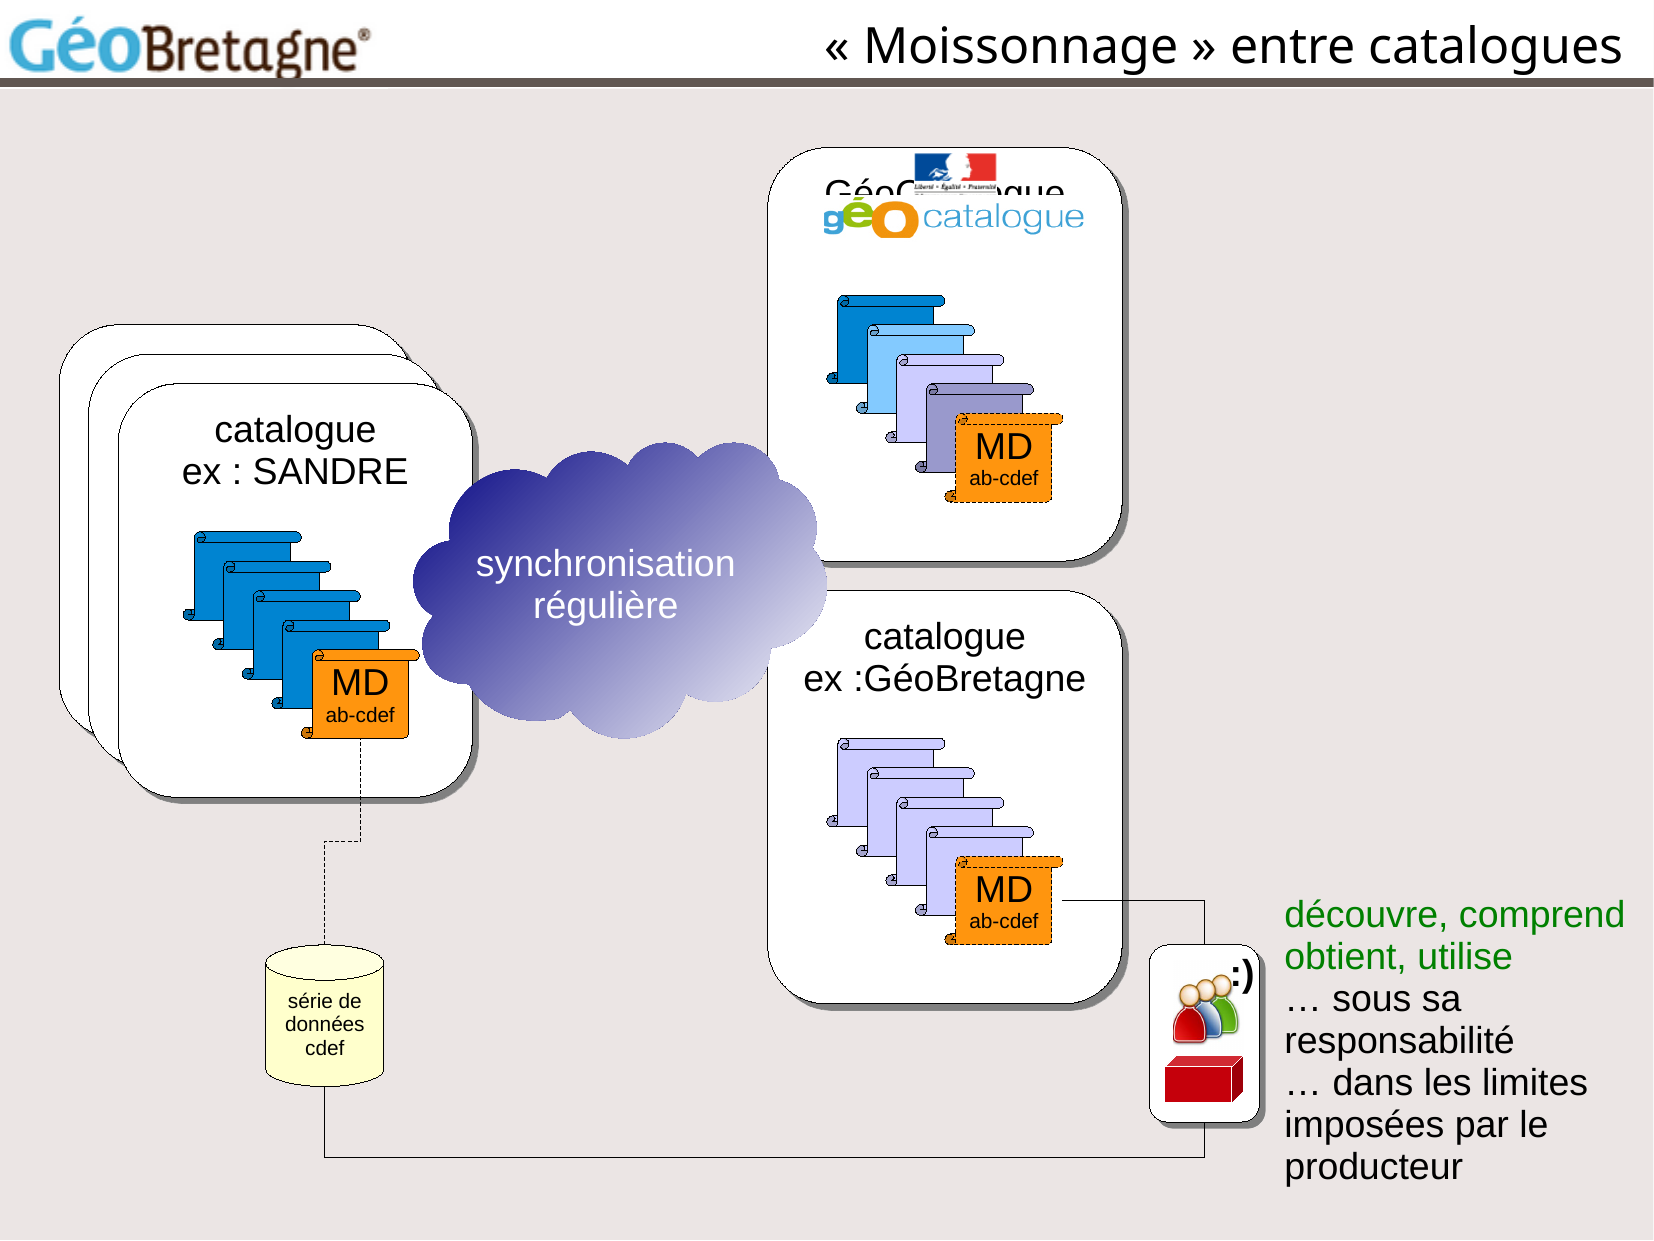

# « Moissonnage » entre catalogues
GéoCatalogue
catalogue
ex : SANDRE
MD
ab-cdef
synchronisation
régulière
catalogue
ex :GéoBretagne
MD
ab-cdef
MD
ab-cdef
découvre, comprend
obtient, utilise
… sous sa responsabilité
… dans les limites imposées par le producteur
série de
données
cdef
:)